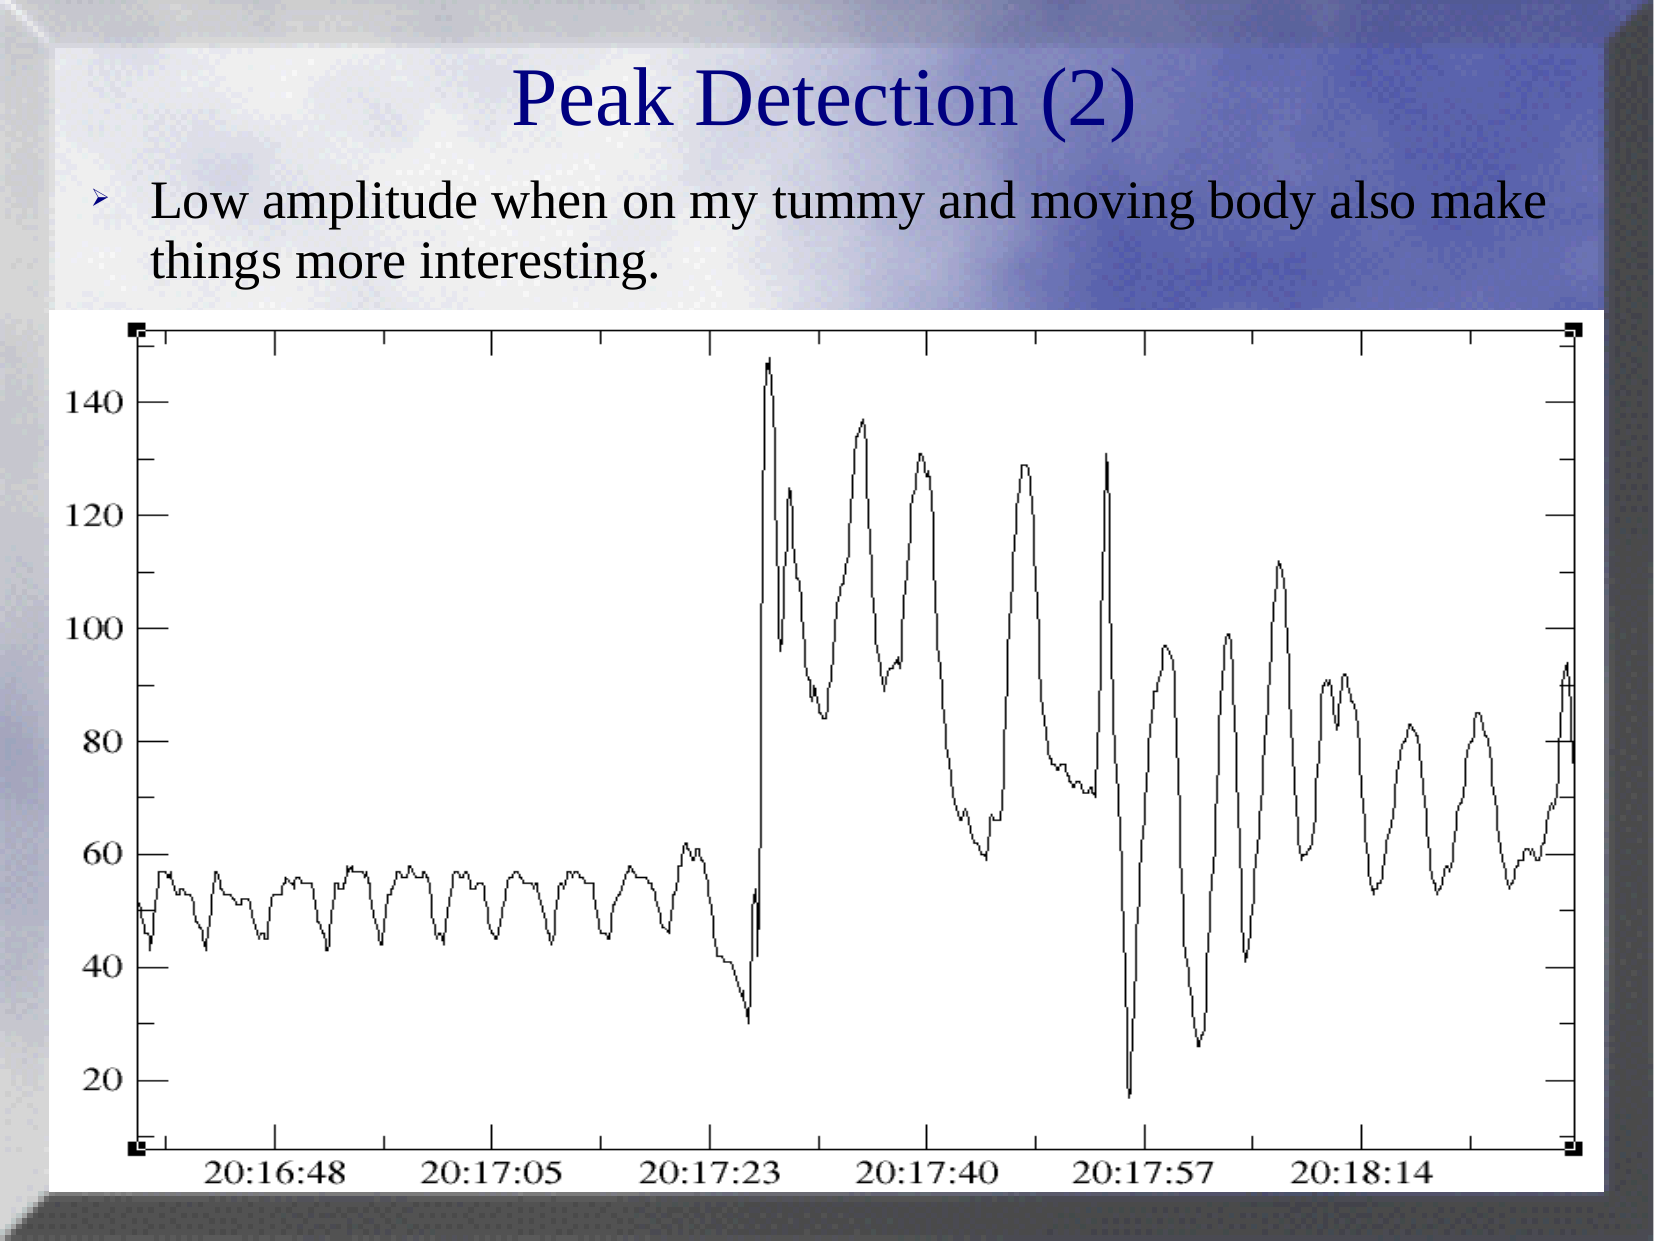

# Peak Detection (2)
Low amplitude when on my tummy and moving body also make things more interesting.